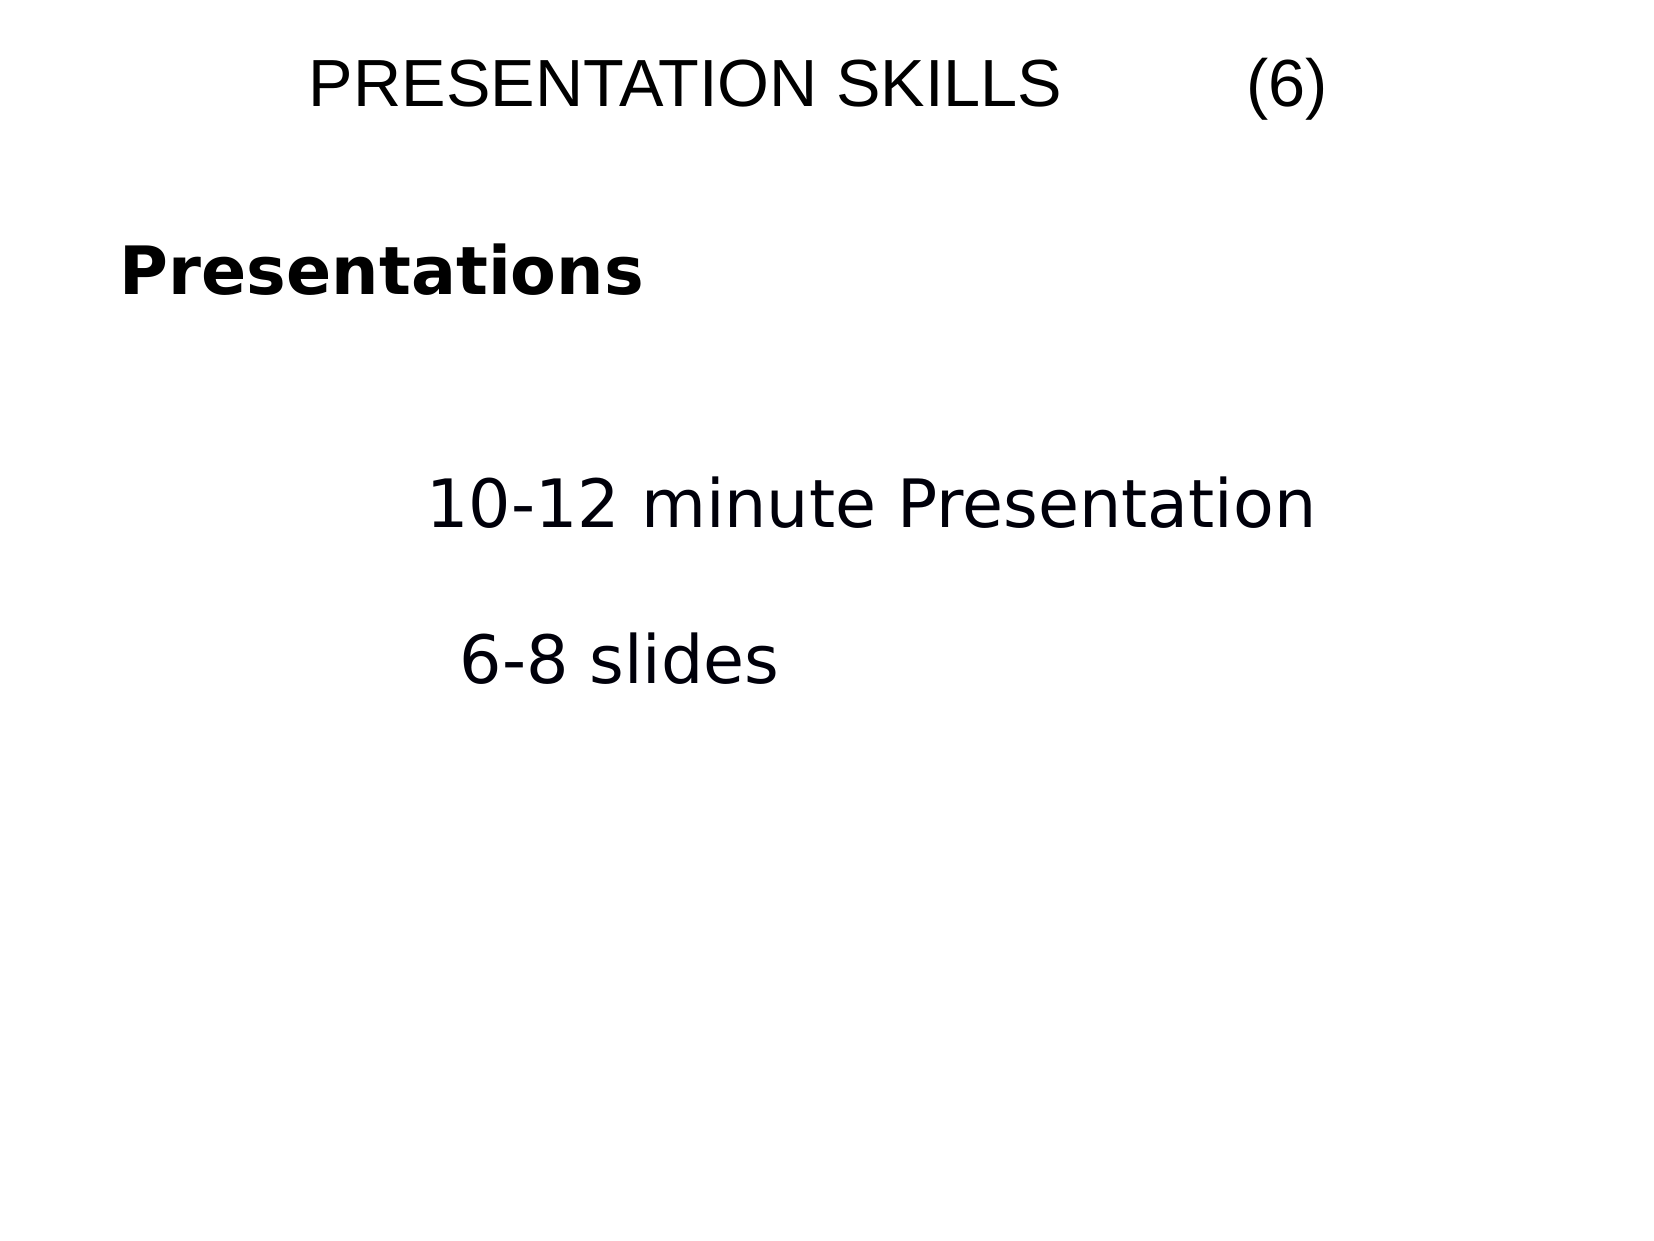

# PRESENTATION SKILLS (6)
Presentations
 10-12 minute Presentation
 6-8 slides